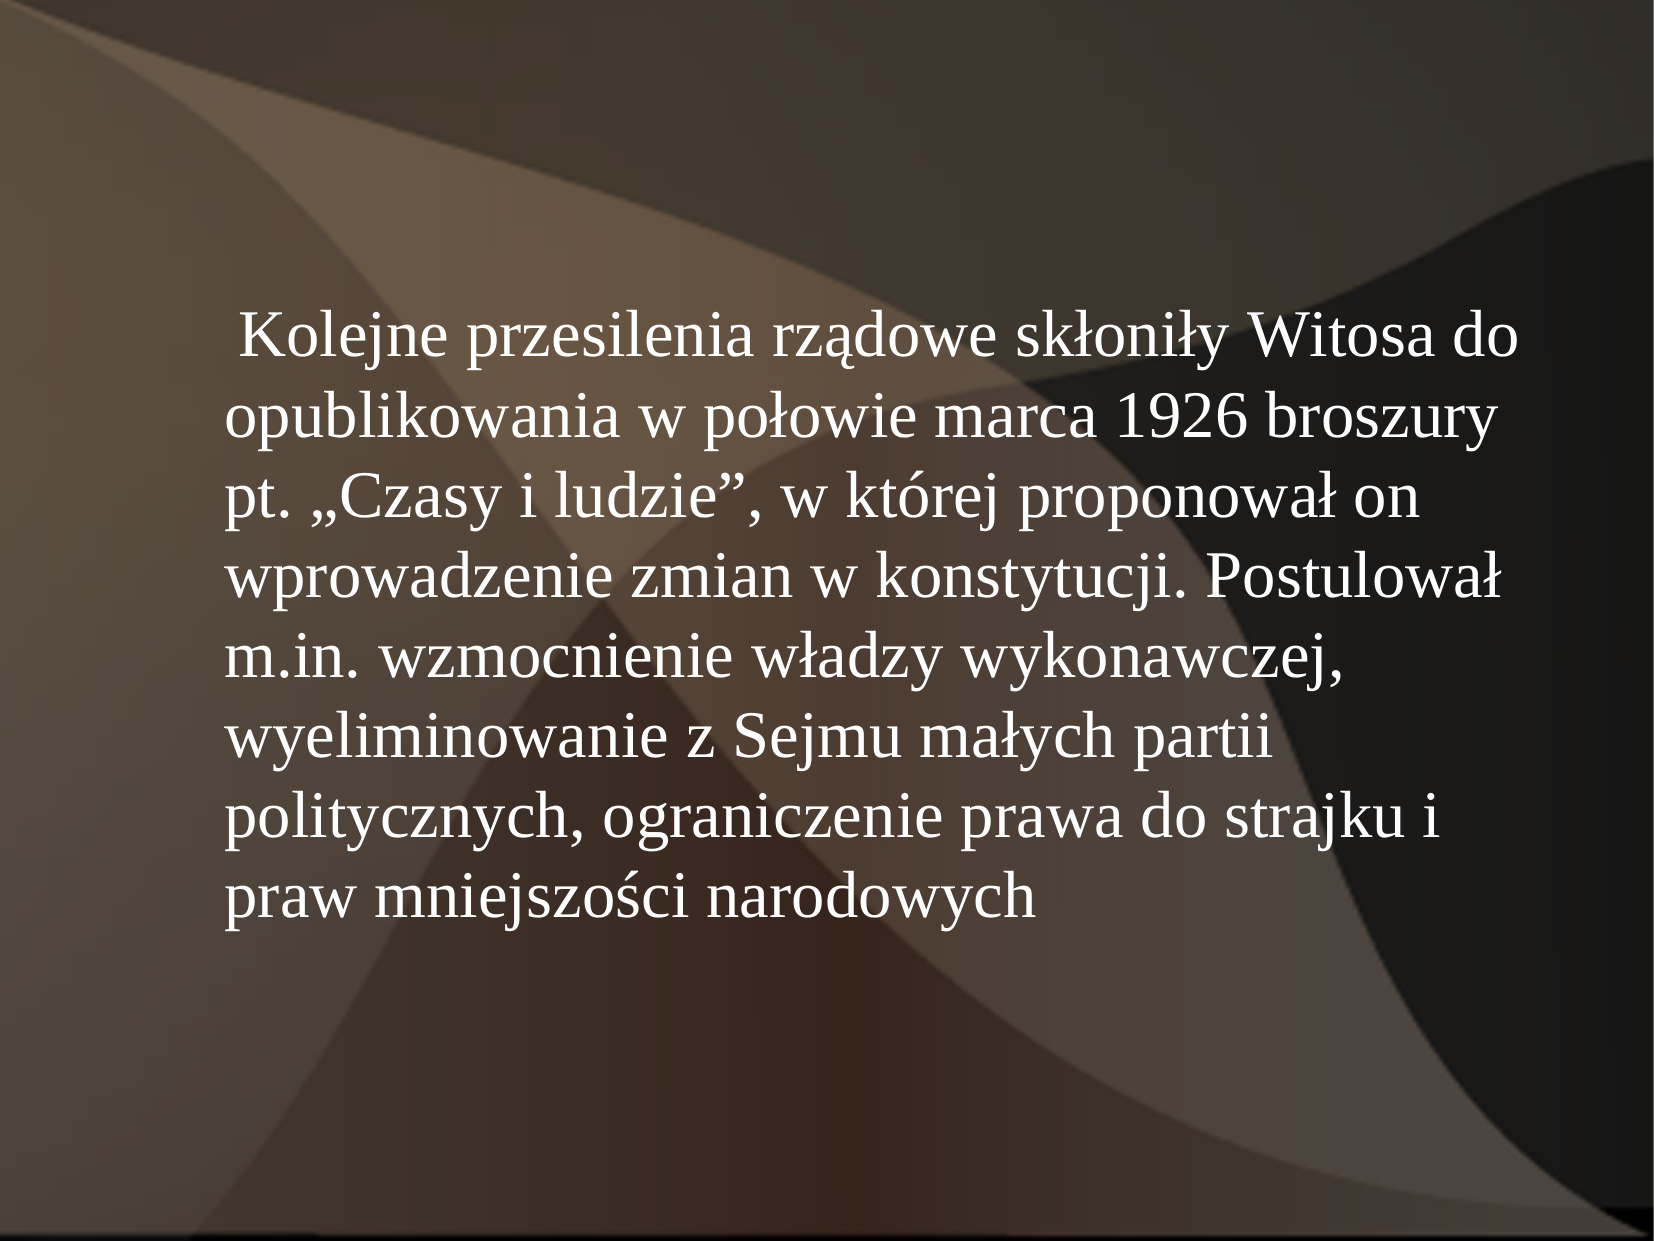

# Kolejne przesilenia rządowe skłoniły Witosa do opublikowania w połowie marca 1926 broszury pt. „Czasy i ludzie”, w której proponował on wprowadzenie zmian w konstytucji. Postulował m.in. wzmocnienie władzy wykonawczej, wyeliminowanie z Sejmu małych partii politycznych, ograniczenie prawa do strajku i praw mniejszości narodowych